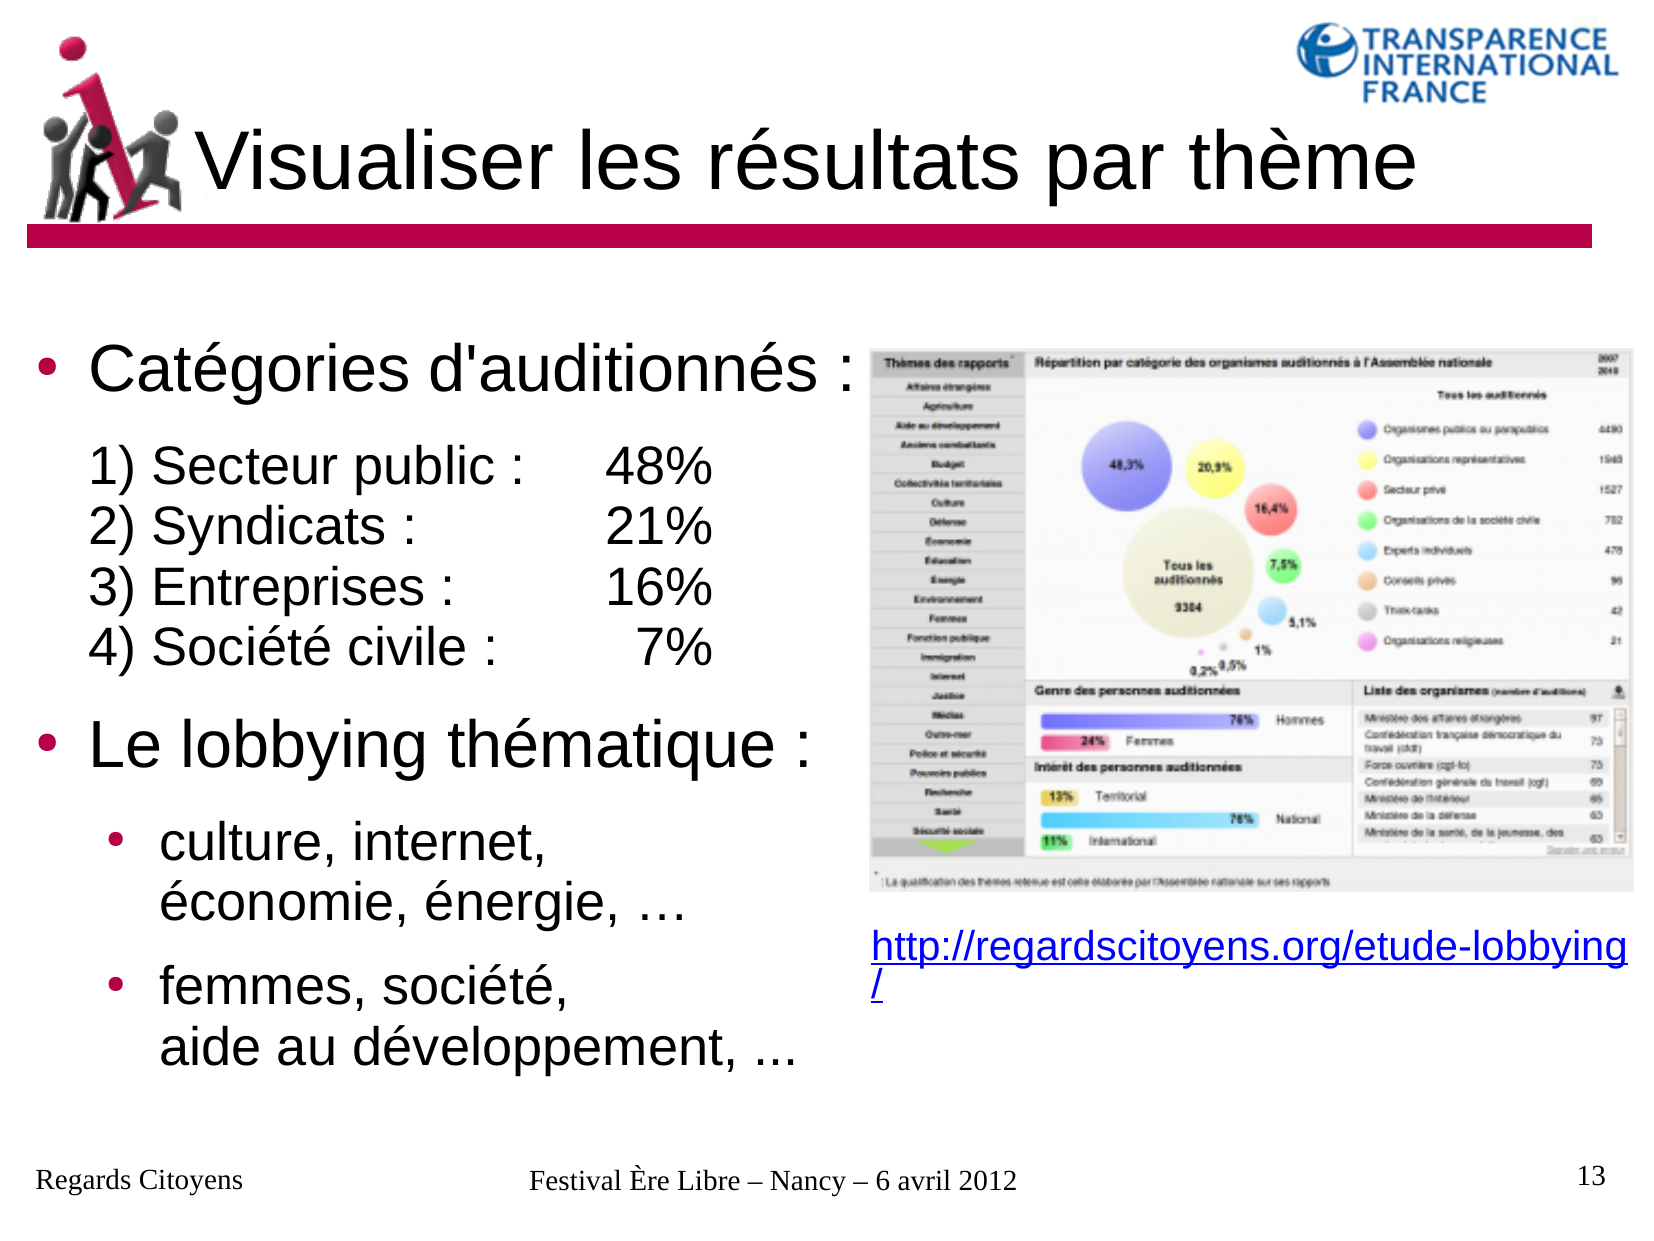

# Visualiser les résultats par thème
Catégories d'auditionnés :
1) Secteur public : 	48%
2) Syndicats : 			21%
3) Entreprises : 	16%
4) Société civile : 	 7%
Le lobbying thématique :
culture, internet,
économie, énergie, …
femmes, société,
aide au développement, ...
http://regardscitoyens.org/etude-lobbying/
13